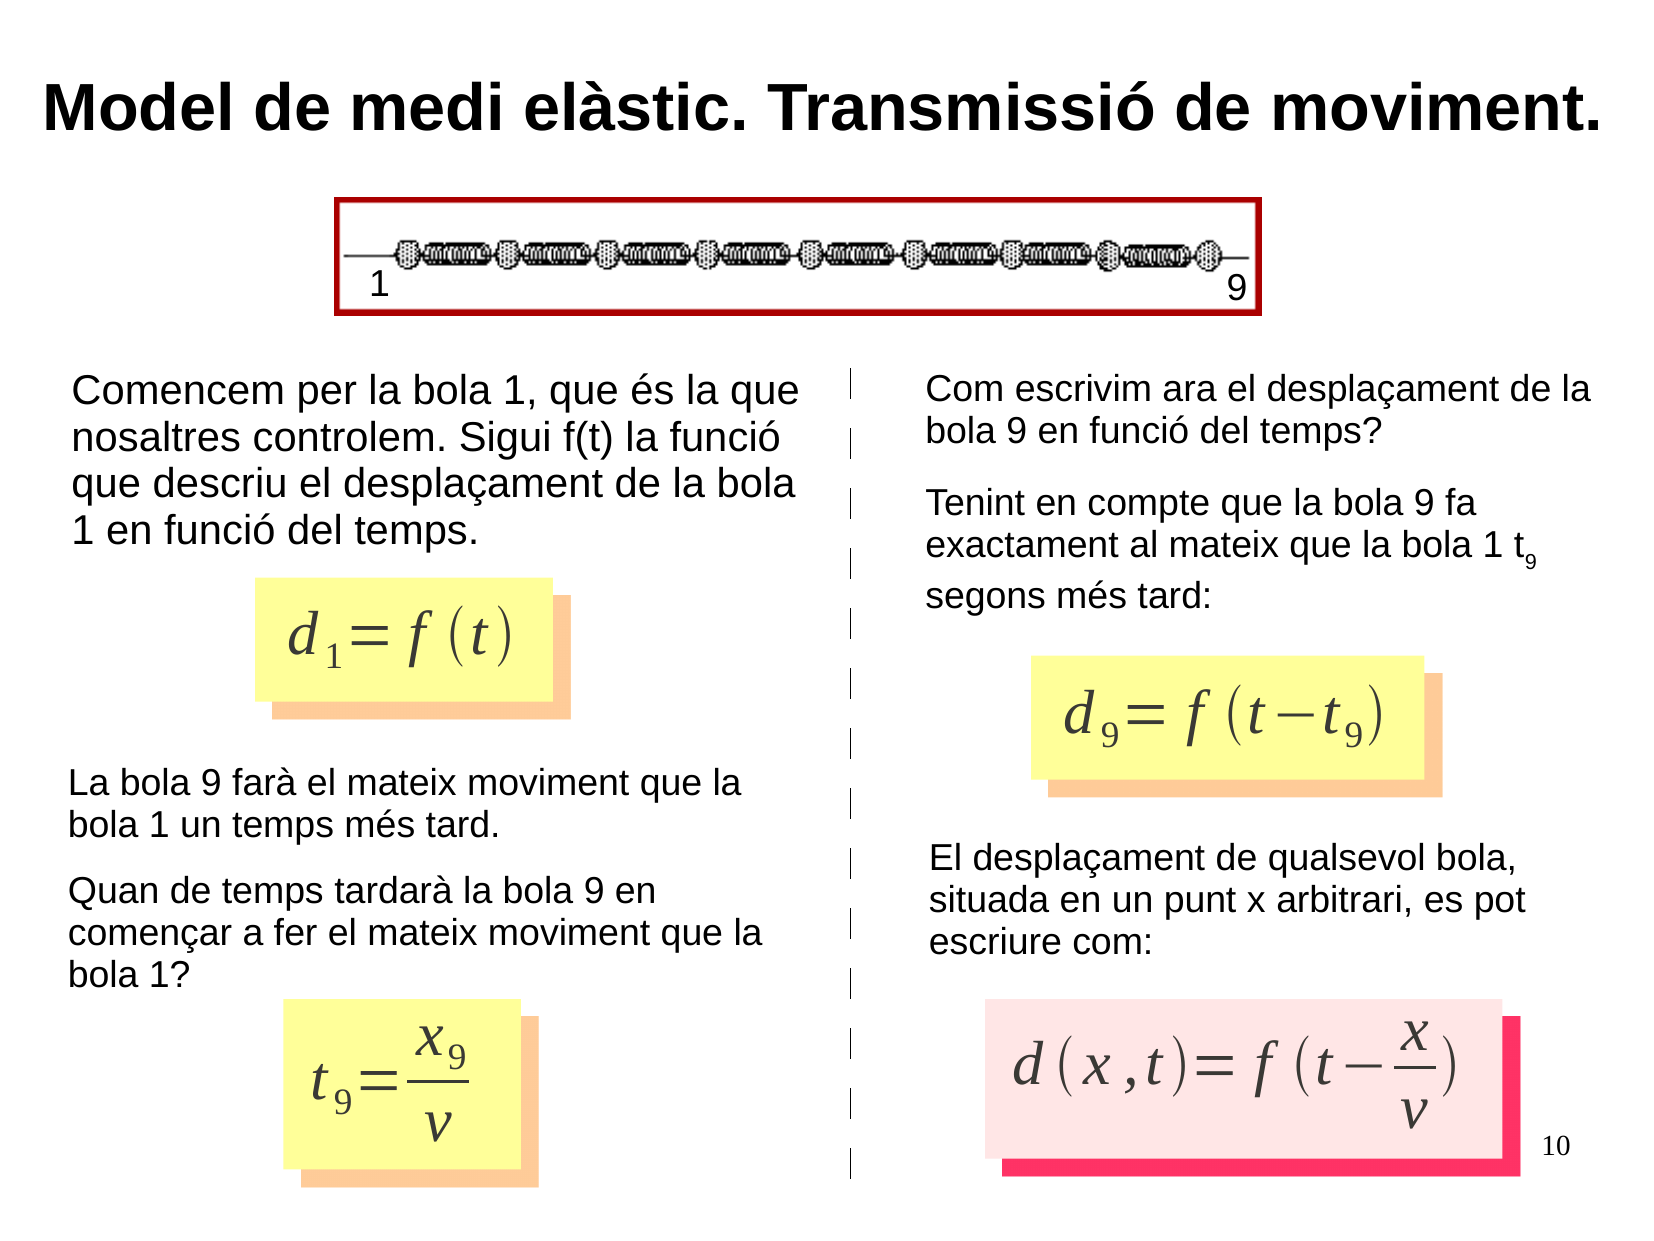

Model de medi elàstic. Transmissió de moviment.
1
9
Comencem per la bola 1, que és la que nosaltres controlem. Sigui f(t) la funció que descriu el desplaçament de la bola 1 en funció del temps.
Com escrivim ara el desplaçament de la bola 9 en funció del temps?
Tenint en compte que la bola 9 fa exactament al mateix que la bola 1 t9 segons més tard:
La bola 9 farà el mateix moviment que la bola 1 un temps més tard.
Quan de temps tardarà la bola 9 en començar a fer el mateix moviment que la bola 1?
El desplaçament de qualsevol bola, situada en un punt x arbitrari, es pot escriure com:
10